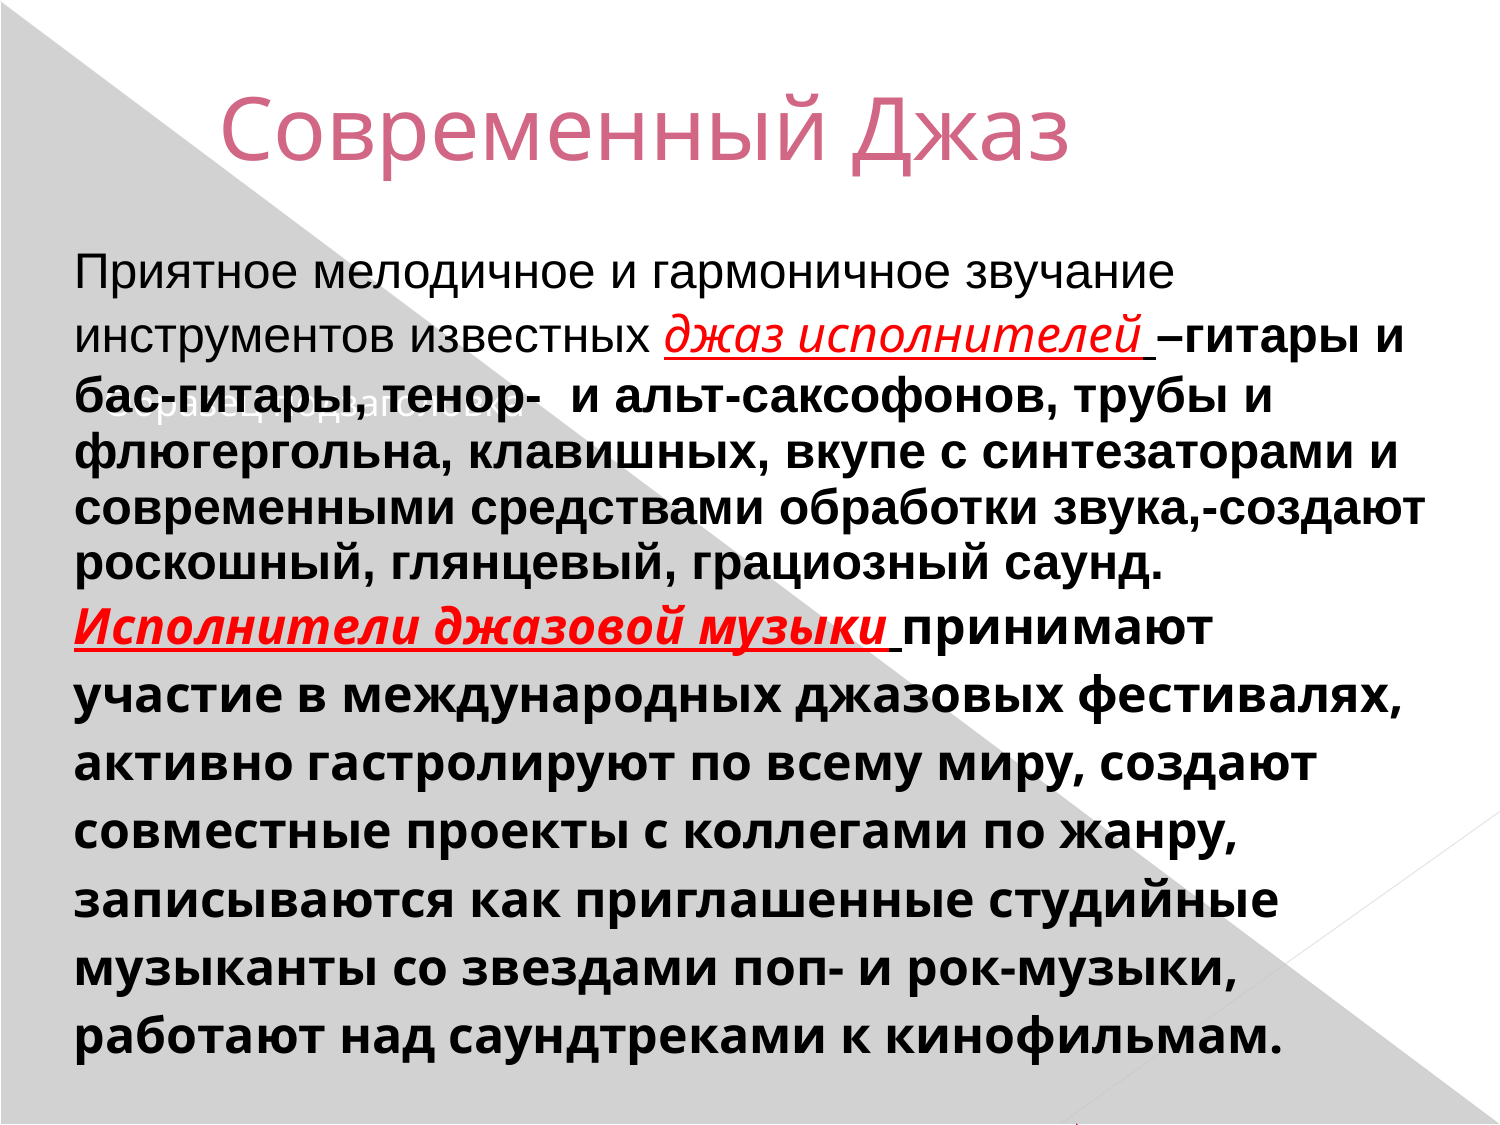

# Современный Джаз
Приятное мелодичное и гармоничное звучание инструментов известных джаз исполнителей –гитары и бас-гитары, тенор- и альт-саксофонов, трубы и флюгергольна, клавишных, вкупе с синтезаторами и современными средствами обработки звука,-создают роскошный, глянцевый, грациозный саунд.
Исполнители джазовой музыки принимают участие в международных джазовых фестивалях, активно гастролируют по всему миру, создают совместные проекты с коллегами по жанру, записываются как приглашенные студийные музыканты со звездами поп- и рок-музыки, работают над саундтреками к кинофильмам.